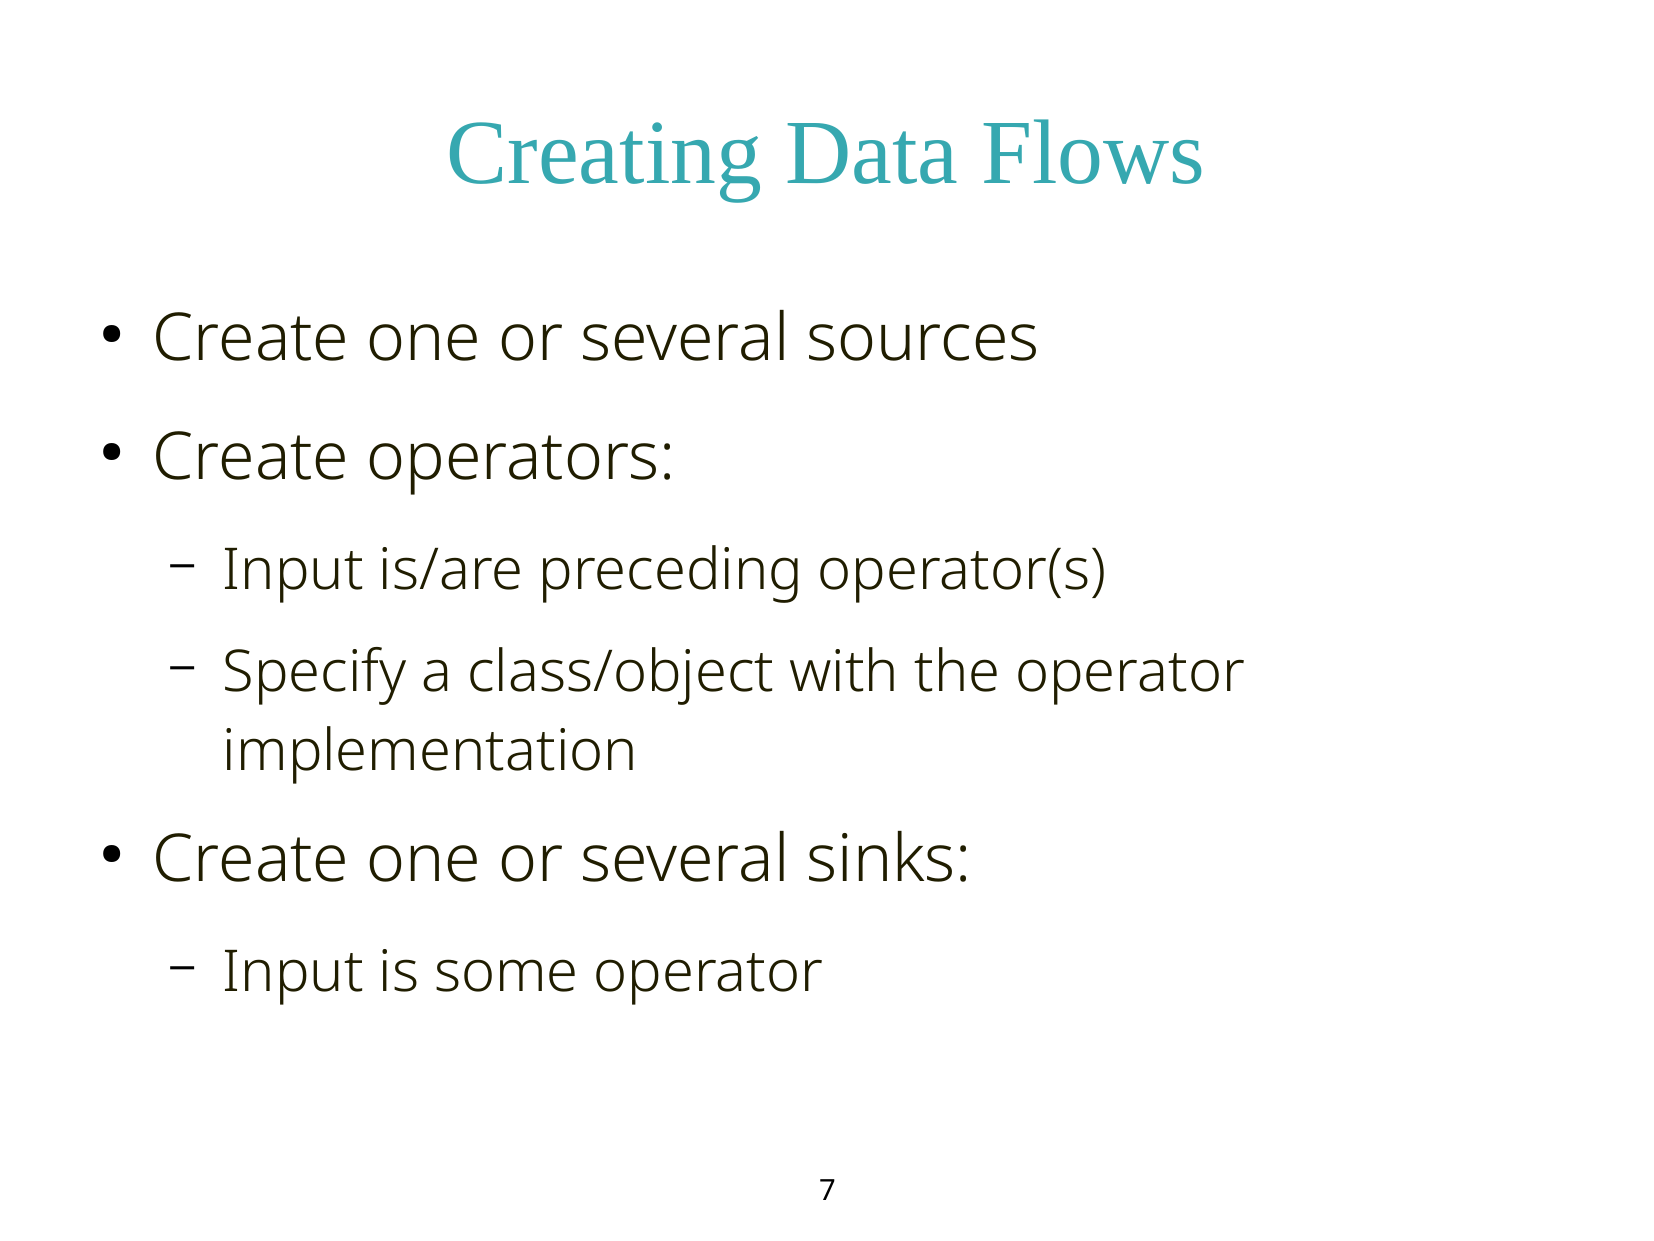

# Creating Data Flows
Create one or several sources
Create operators:
Input is/are preceding operator(s)
Specify a class/object with the operator implementation
Create one or several sinks:
Input is some operator
7